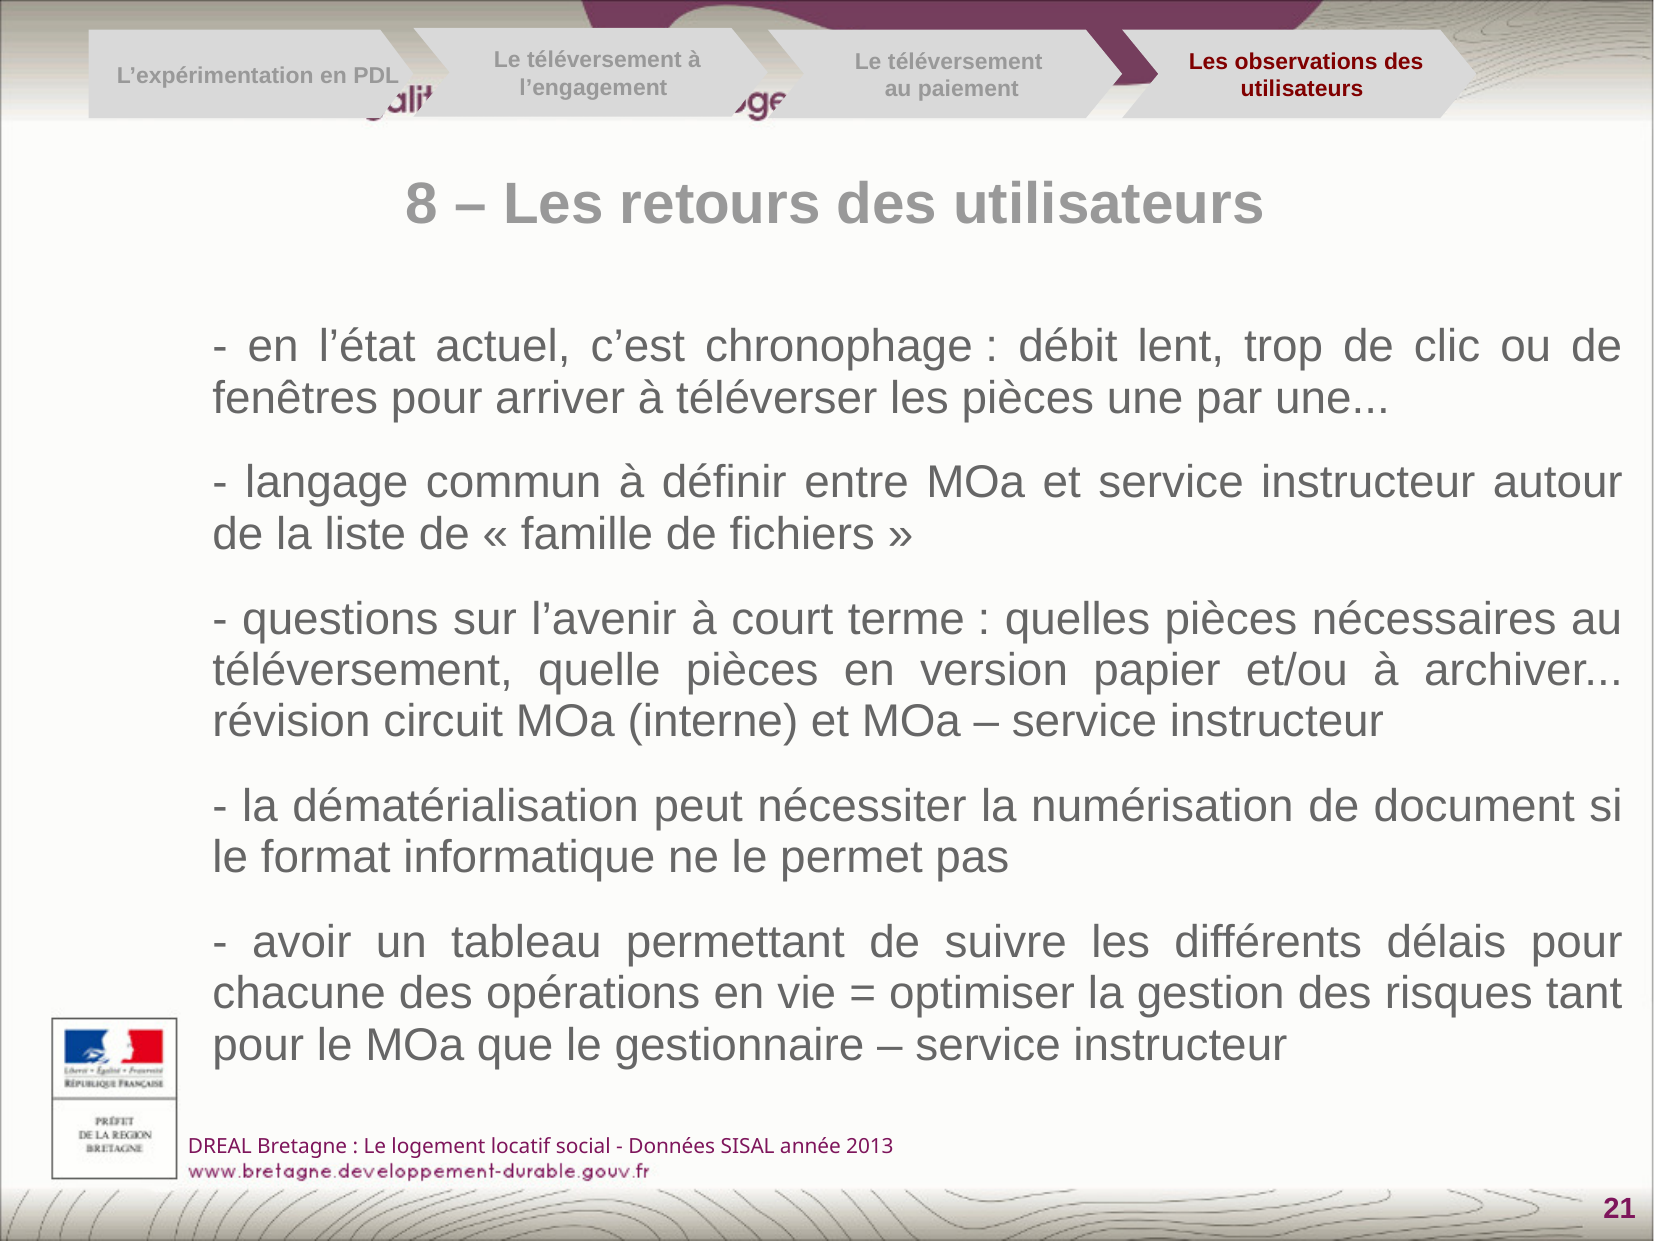

Le téléversement à l’engagement
L’expérimentation en PDL
Le téléversement
au paiement
Les observations des utilisateurs
# 8 – Les retours des utilisateurs
- en l’état actuel, c’est chronophage : débit lent, trop de clic ou de fenêtres pour arriver à téléverser les pièces une par une...
- langage commun à définir entre MOa et service instructeur autour de la liste de « famille de fichiers »
- questions sur l’avenir à court terme : quelles pièces nécessaires au téléversement, quelle pièces en version papier et/ou à archiver... révision circuit MOa (interne) et MOa – service instructeur
- la dématérialisation peut nécessiter la numérisation de document si le format informatique ne le permet pas
- avoir un tableau permettant de suivre les différents délais pour chacune des opérations en vie = optimiser la gestion des risques tant pour le MOa que le gestionnaire – service instructeur
DREAL Bretagne : Le logement locatif social - Données SISAL année 2013